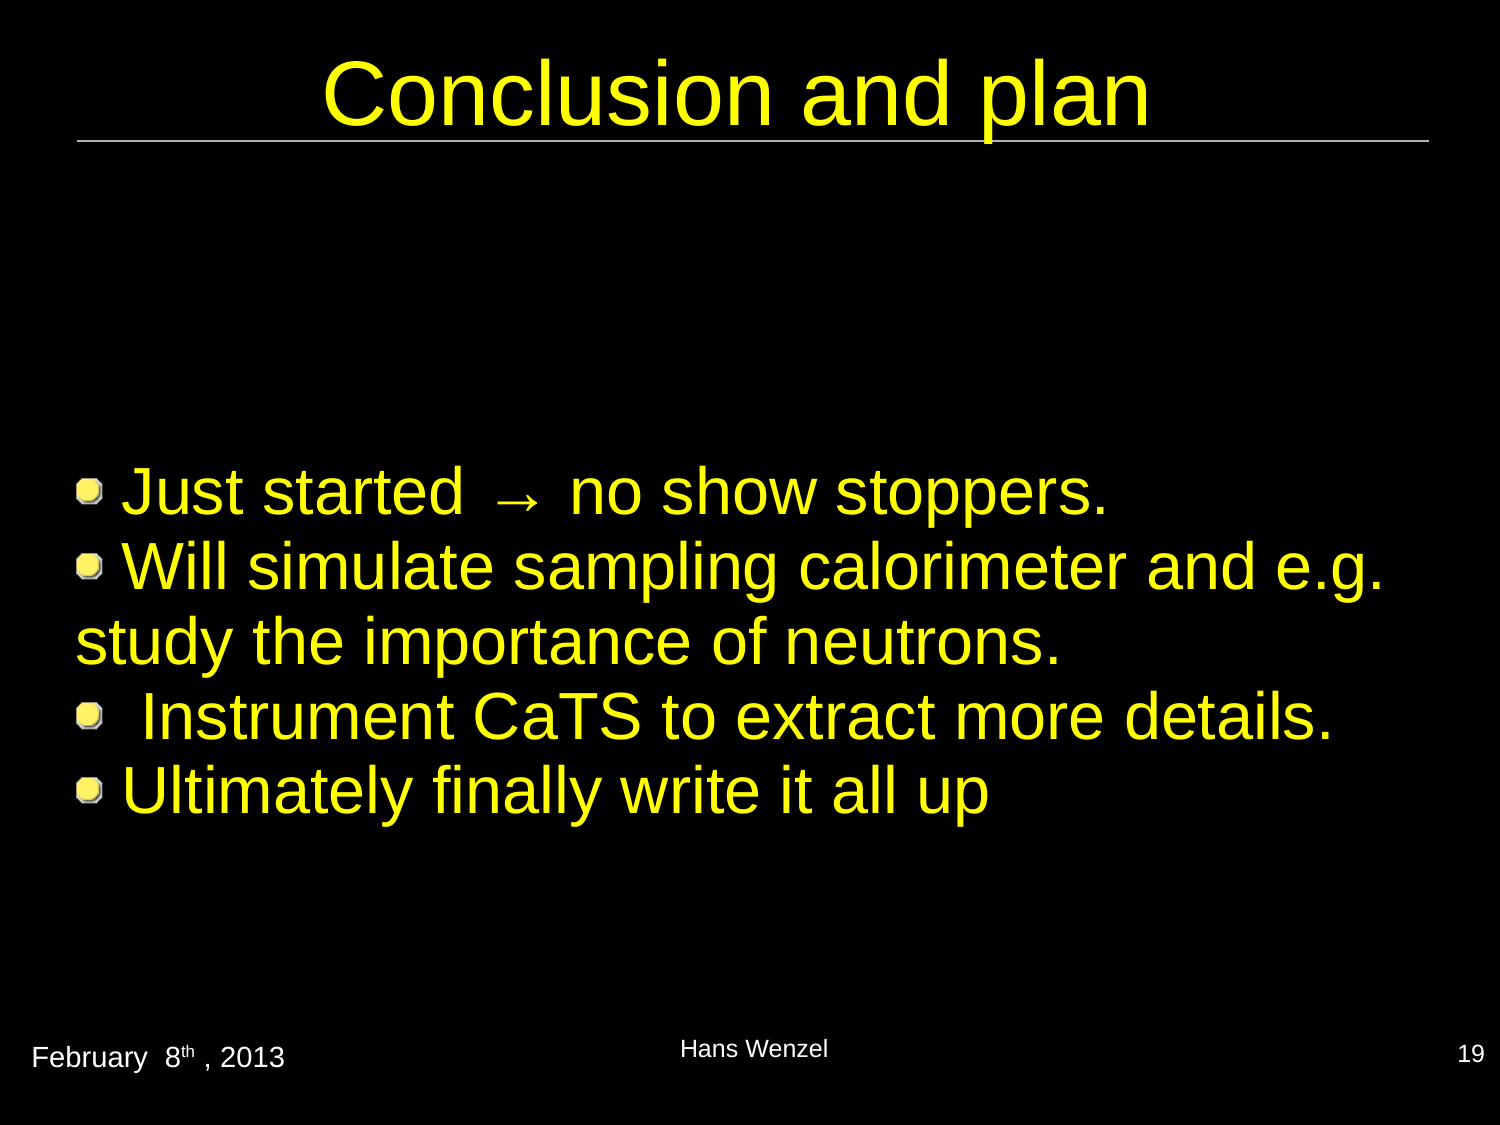

# Conclusion and plan
 Just started → no show stoppers.
 Will simulate sampling calorimeter and e.g. study the importance of neutrons.
 Instrument CaTS to extract more details.
 Ultimately finally write it all up